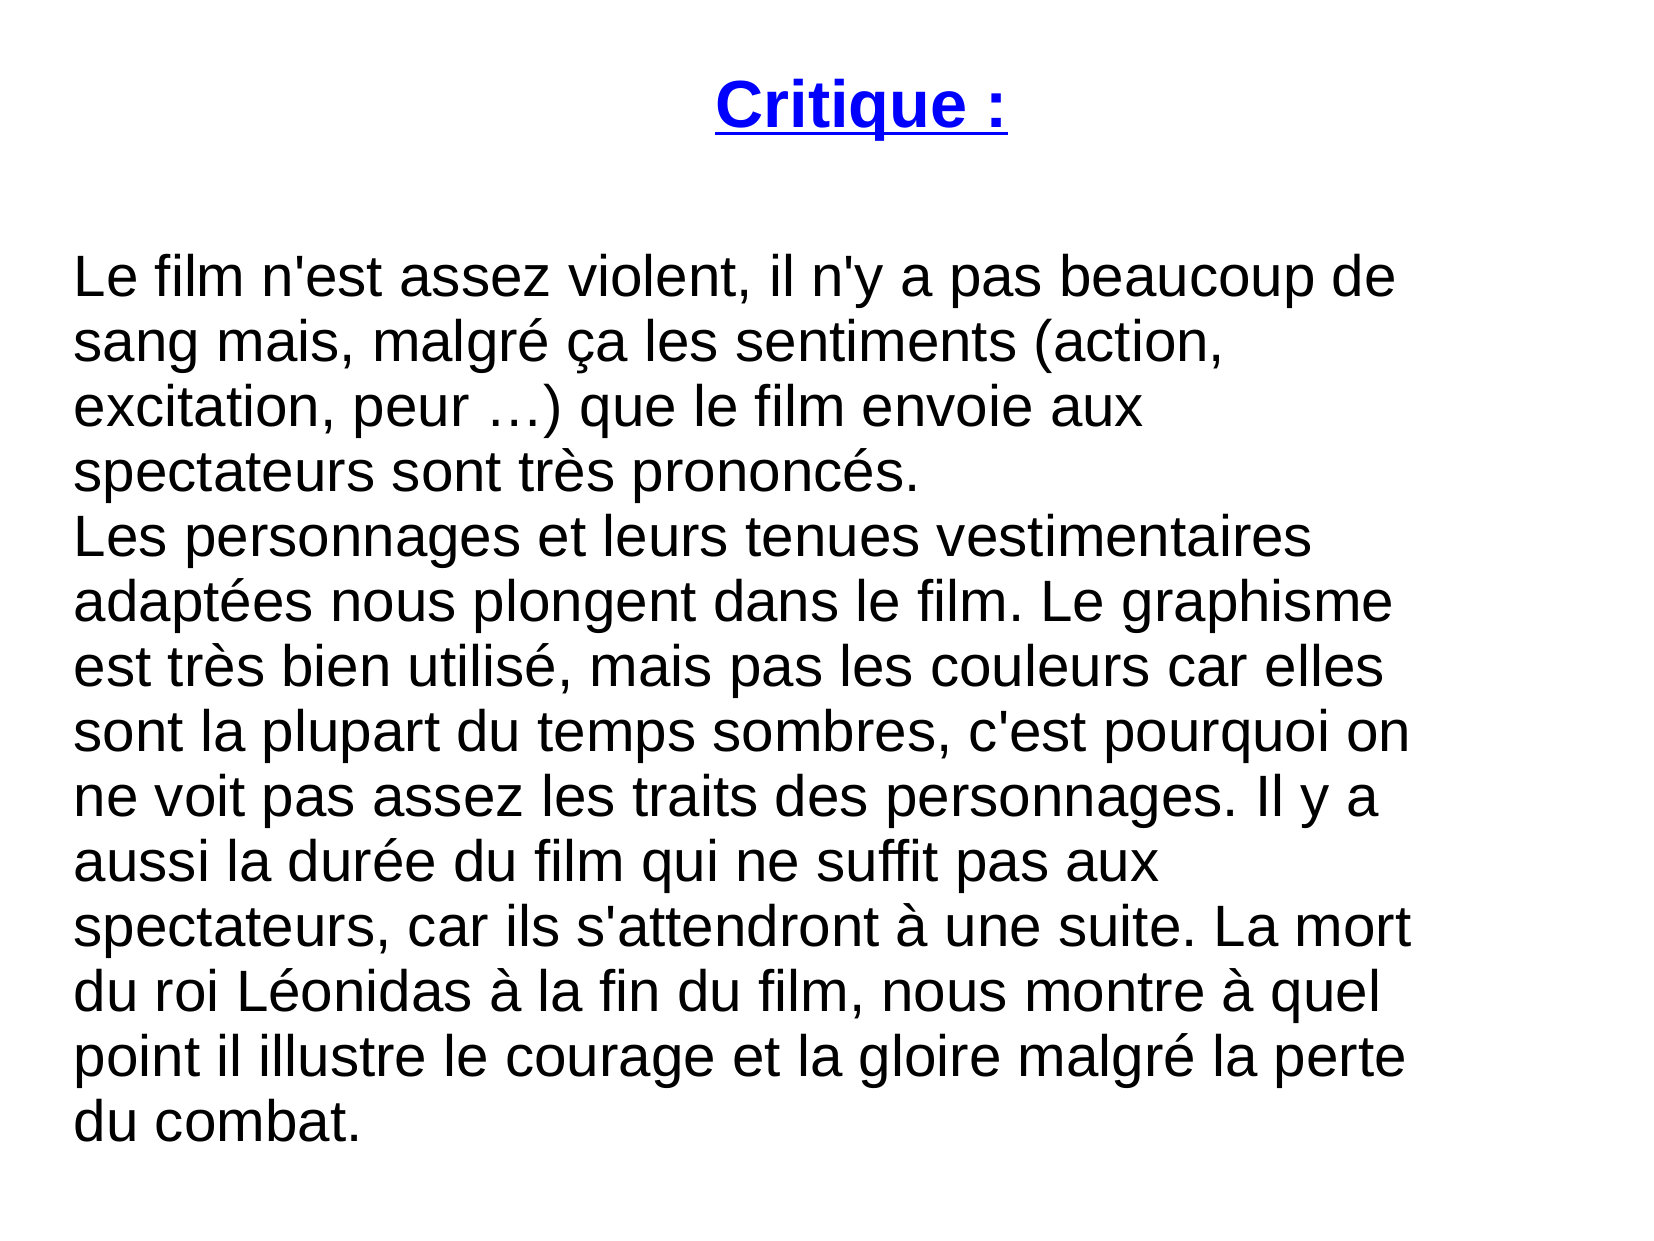

# Critique :
Le film n'est assez violent, il n'y a pas beaucoup de sang mais, malgré ça les sentiments (action, excitation, peur …) que le film envoie aux spectateurs sont très prononcés.
Les personnages et leurs tenues vestimentaires adaptées nous plongent dans le film. Le graphisme est très bien utilisé, mais pas les couleurs car elles sont la plupart du temps sombres, c'est pourquoi on ne voit pas assez les traits des personnages. Il y a aussi la durée du film qui ne suffit pas aux spectateurs, car ils s'attendront à une suite. La mort du roi Léonidas à la fin du film, nous montre à quel point il illustre le courage et la gloire malgré la perte du combat.